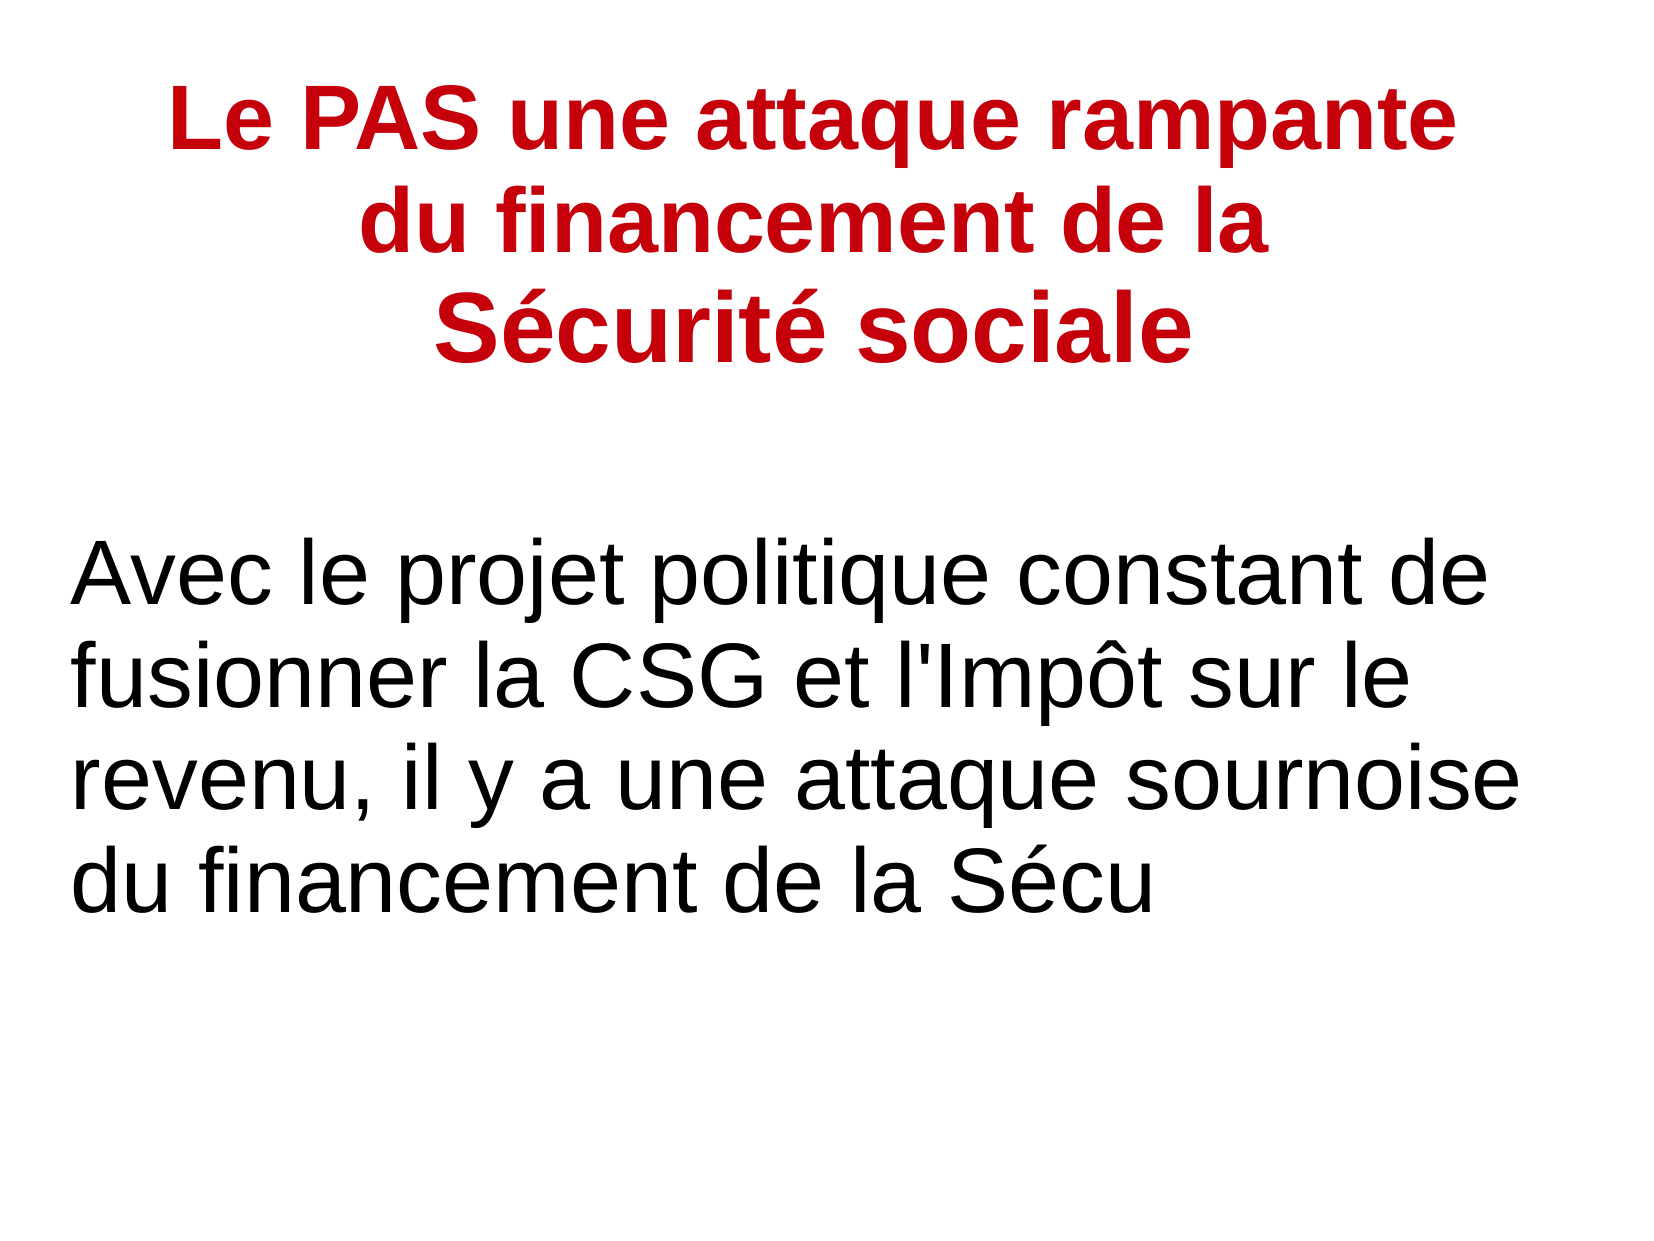

# Le PAS une attaque rampante du financement de la Sécurité sociale
Avec le projet politique constant de fusionner la CSG et l'Impôt sur le revenu, il y a une attaque sournoise du financement de la Sécu